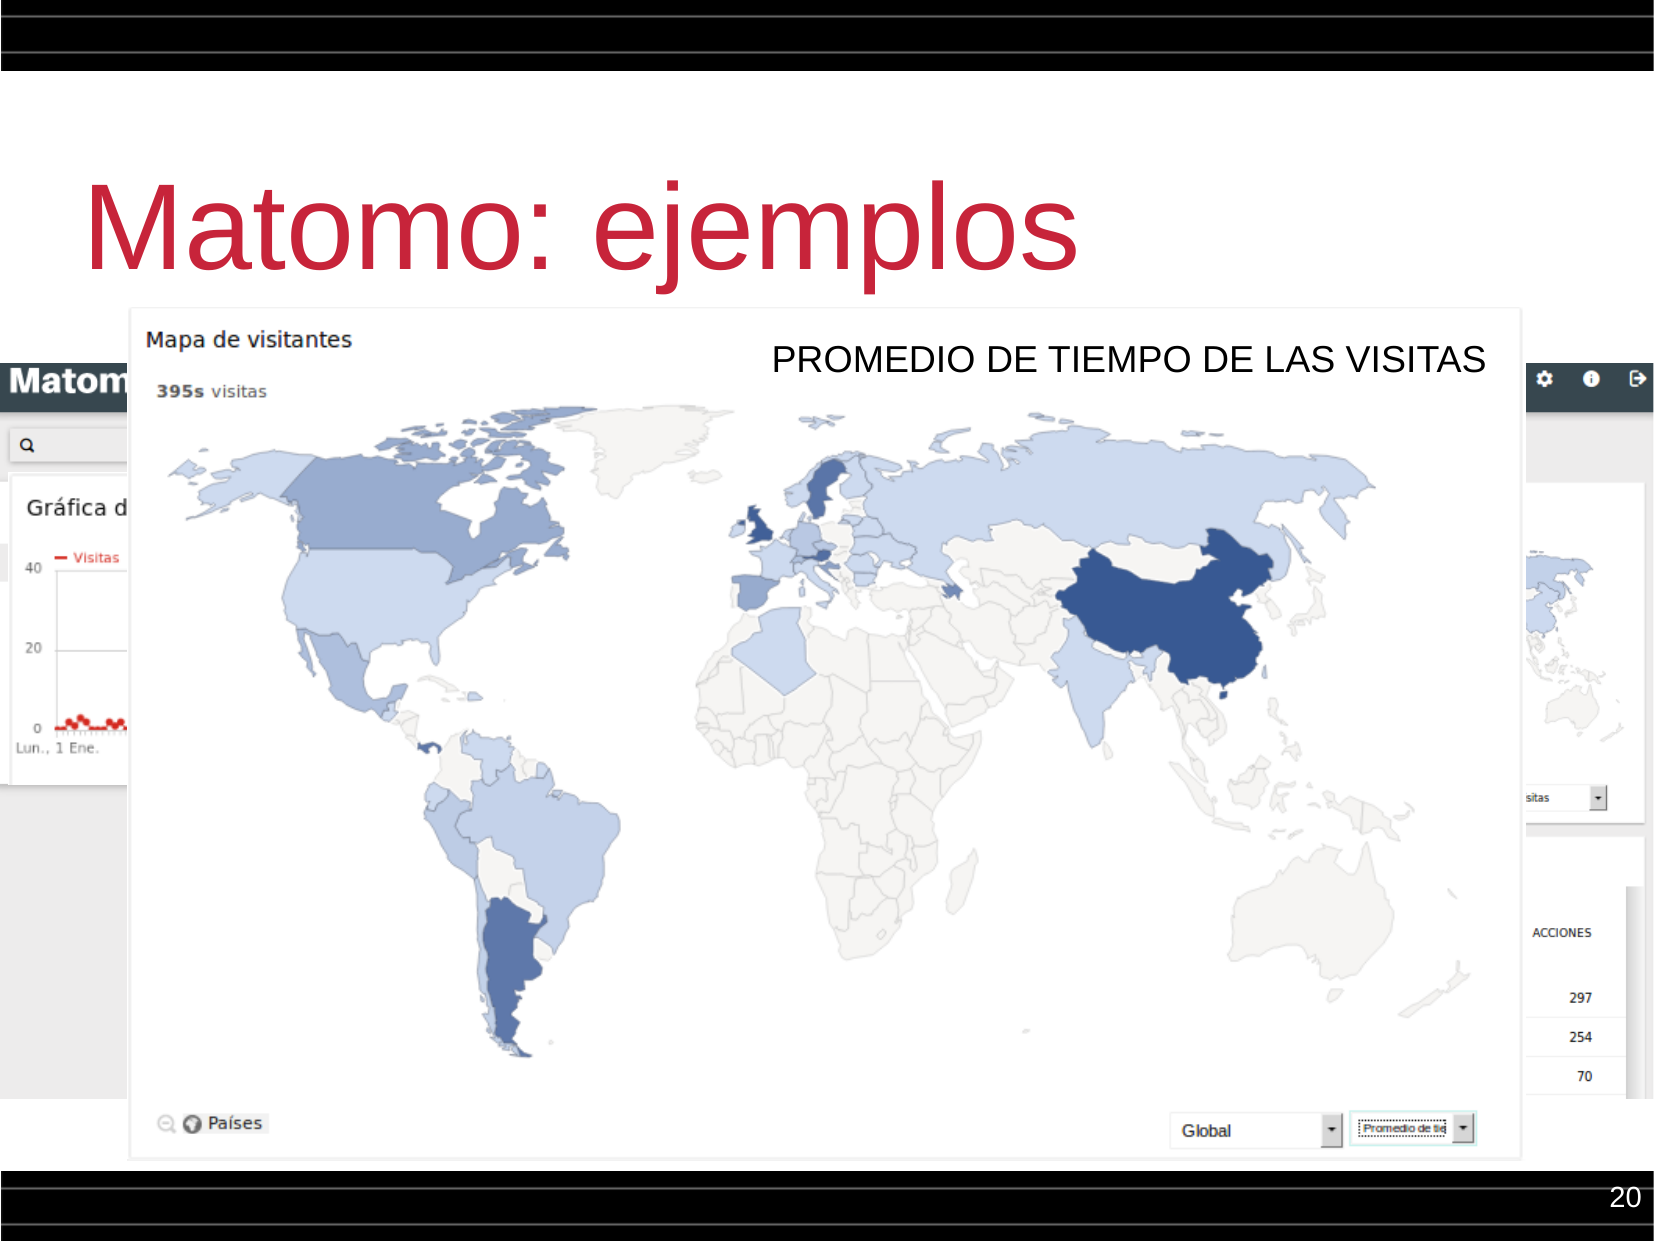

# Matomo: ejemplos
NÚMERO DE VISITAS
PROMEDIO DE TIEMPO DE LAS VISITAS